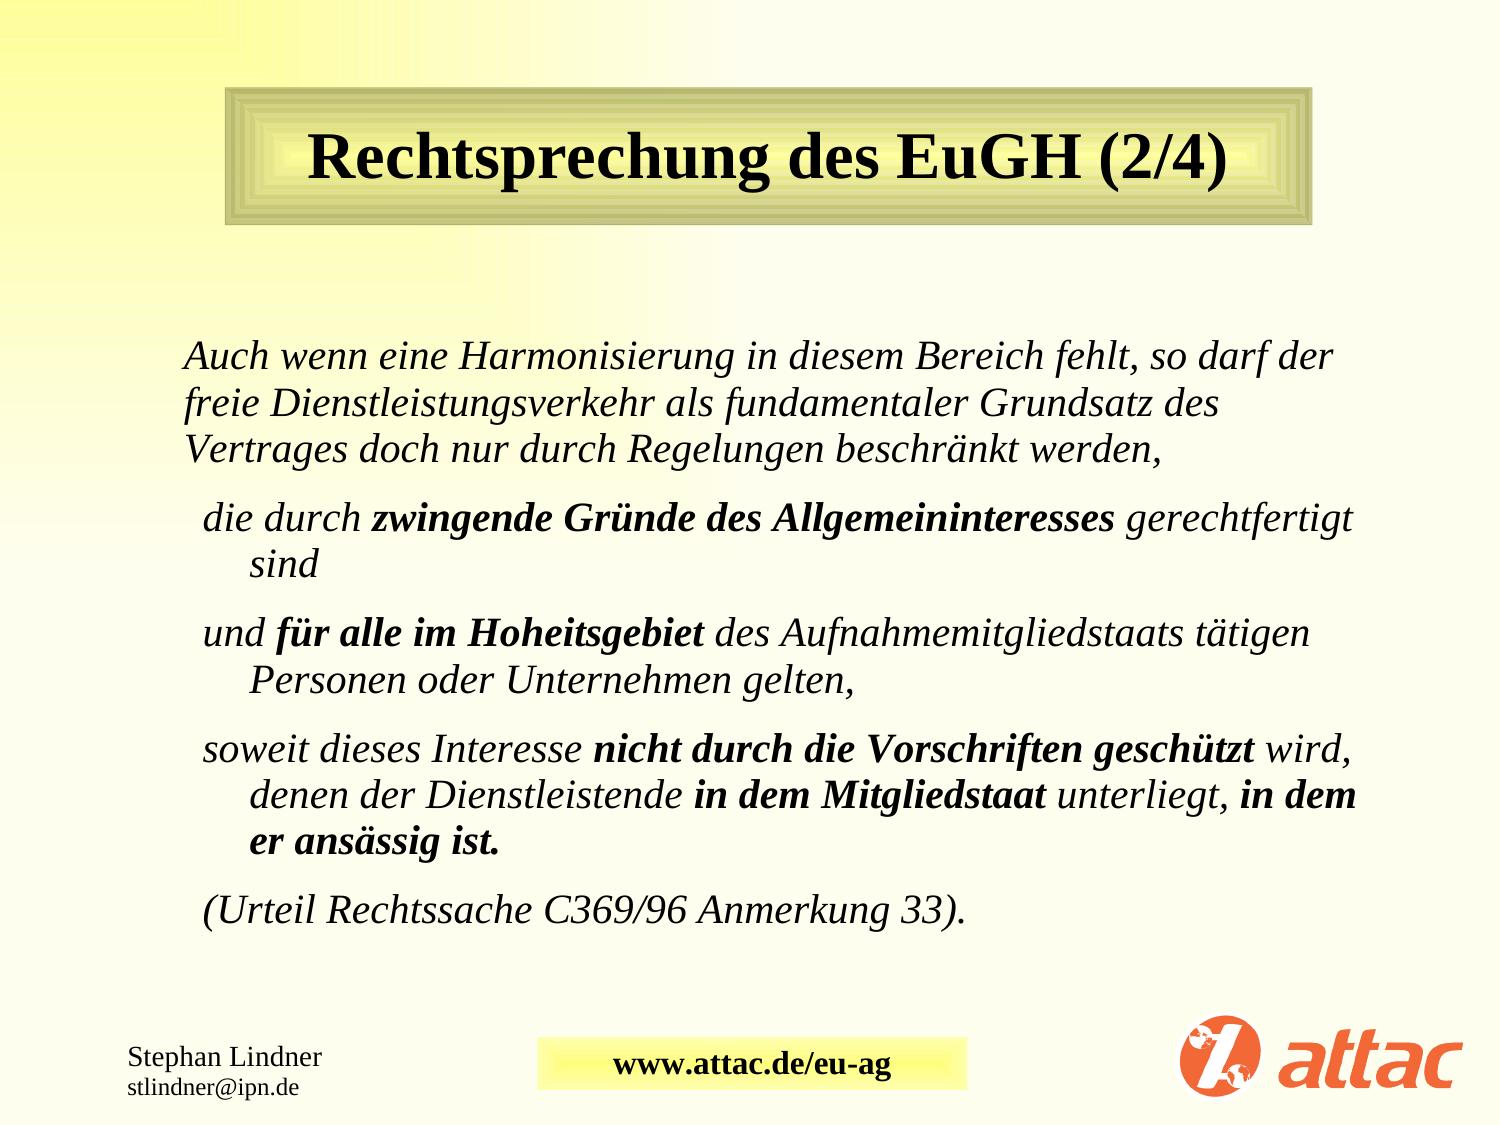

# Rechtsprechung des EuGH (2/4)
	Auch wenn eine Harmonisierung in diesem Bereich fehlt, so darf der freie Dienstleistungsverkehr als fundamentaler Grundsatz des Vertrages doch nur durch Regelungen beschränkt werden,
die durch zwingende Gründe des Allgemeininteresses gerechtfertigt sind
und für alle im Hoheitsgebiet des Aufnahmemitgliedstaats tätigen Personen oder Unternehmen gelten,
soweit dieses Interesse nicht durch die Vorschriften geschützt wird, denen der Dienstleistende in dem Mitgliedstaat unterliegt, in dem er ansässig ist.
(Urteil Rechtssache C369/96 Anmerkung 33).
Stephan Lindner
stlindner@ipn.de
www.attac.de/eu-ag